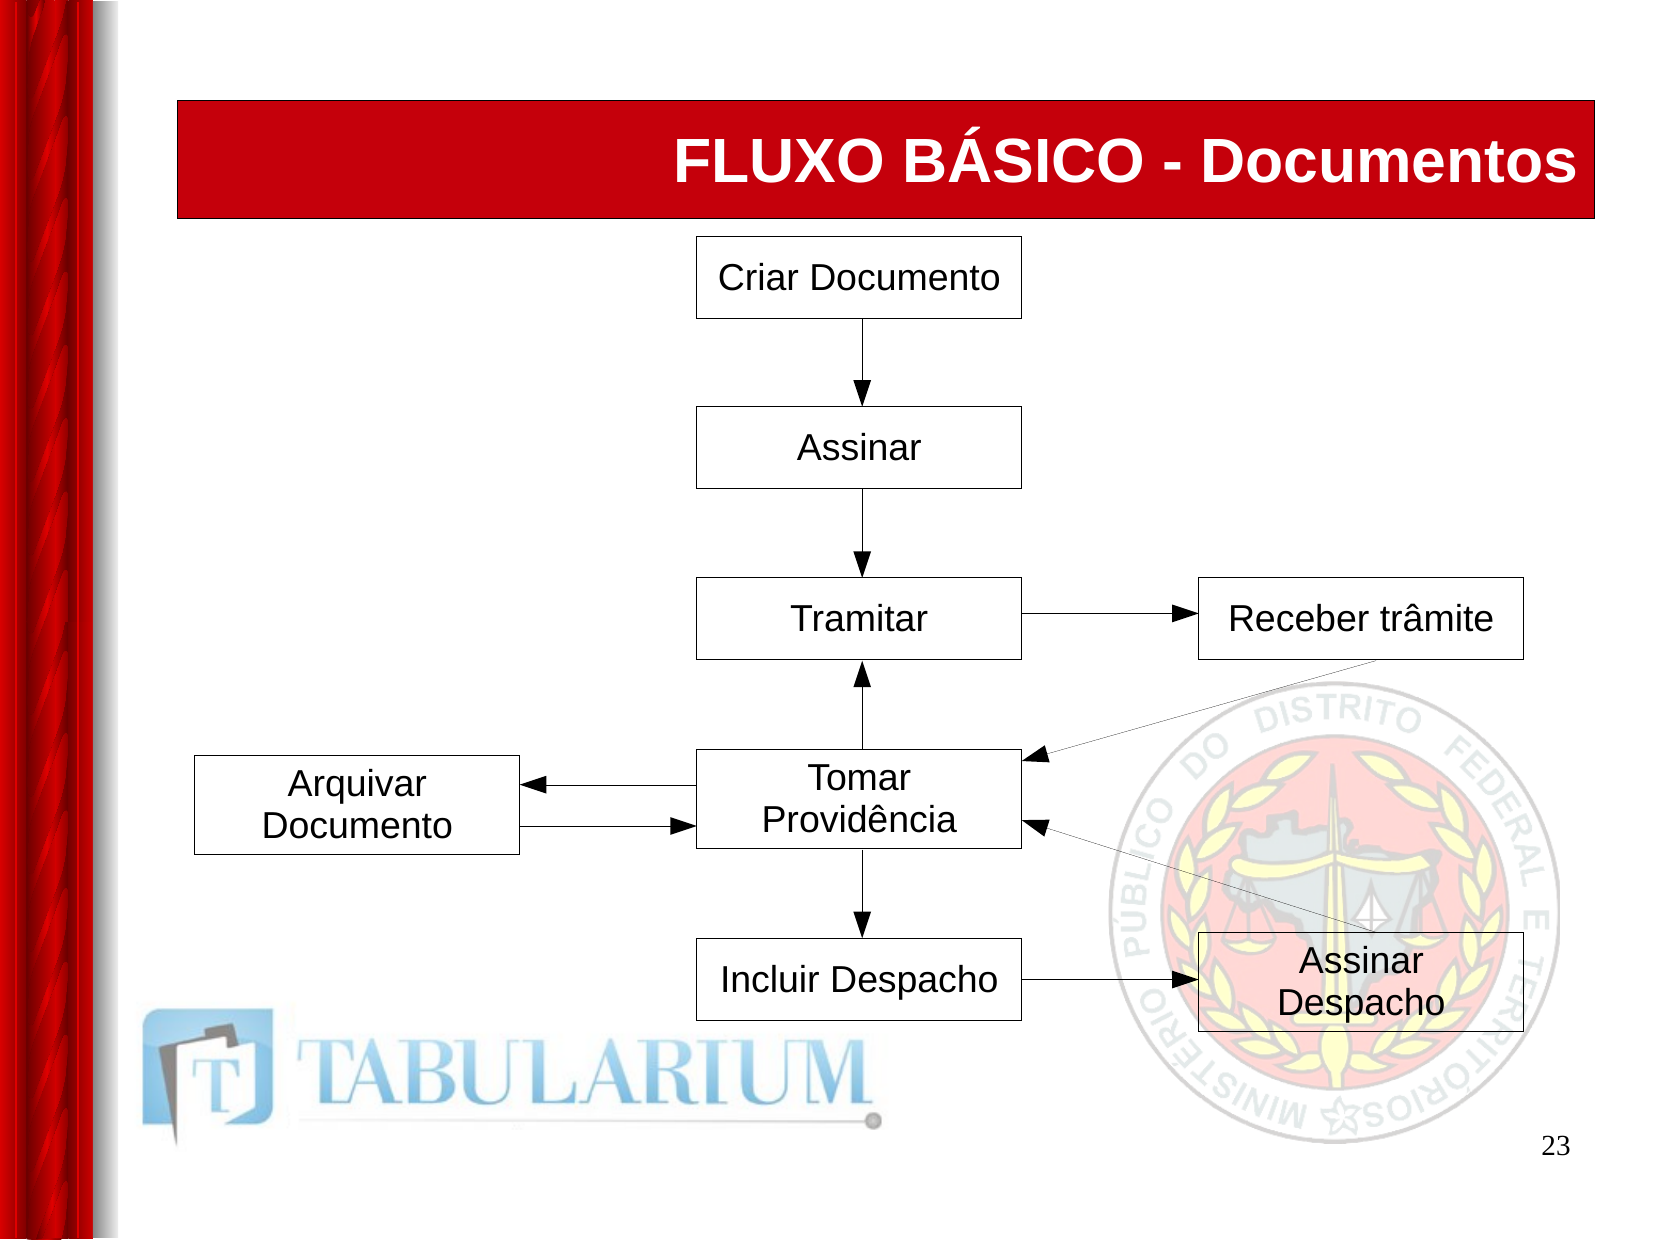

FLUXO BÁSICO - Documentos
Criar Documento
Assinar
Tramitar
Receber trâmite
Tomar Providência
Arquivar Documento
Assinar Despacho
Incluir Despacho
23